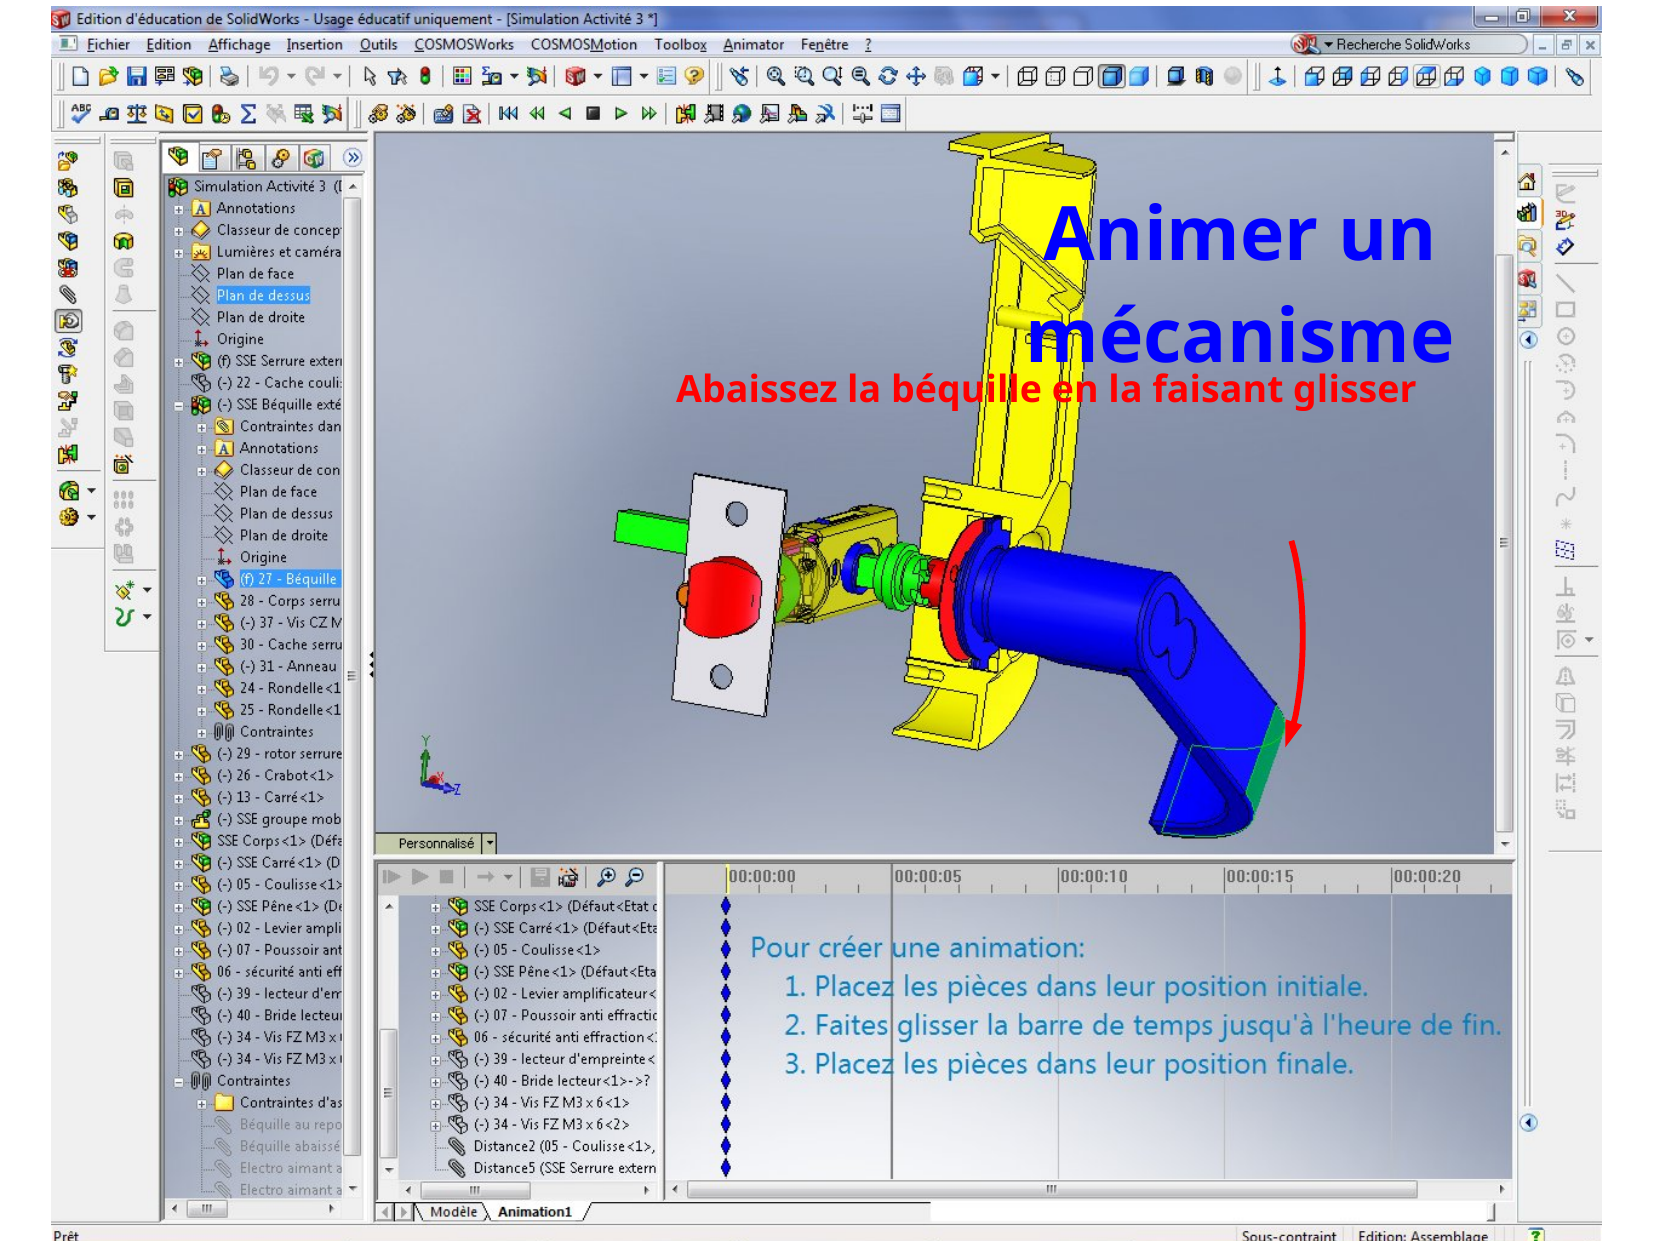

Animer un mécanisme
Abaissez la béquille en la faisant glisser